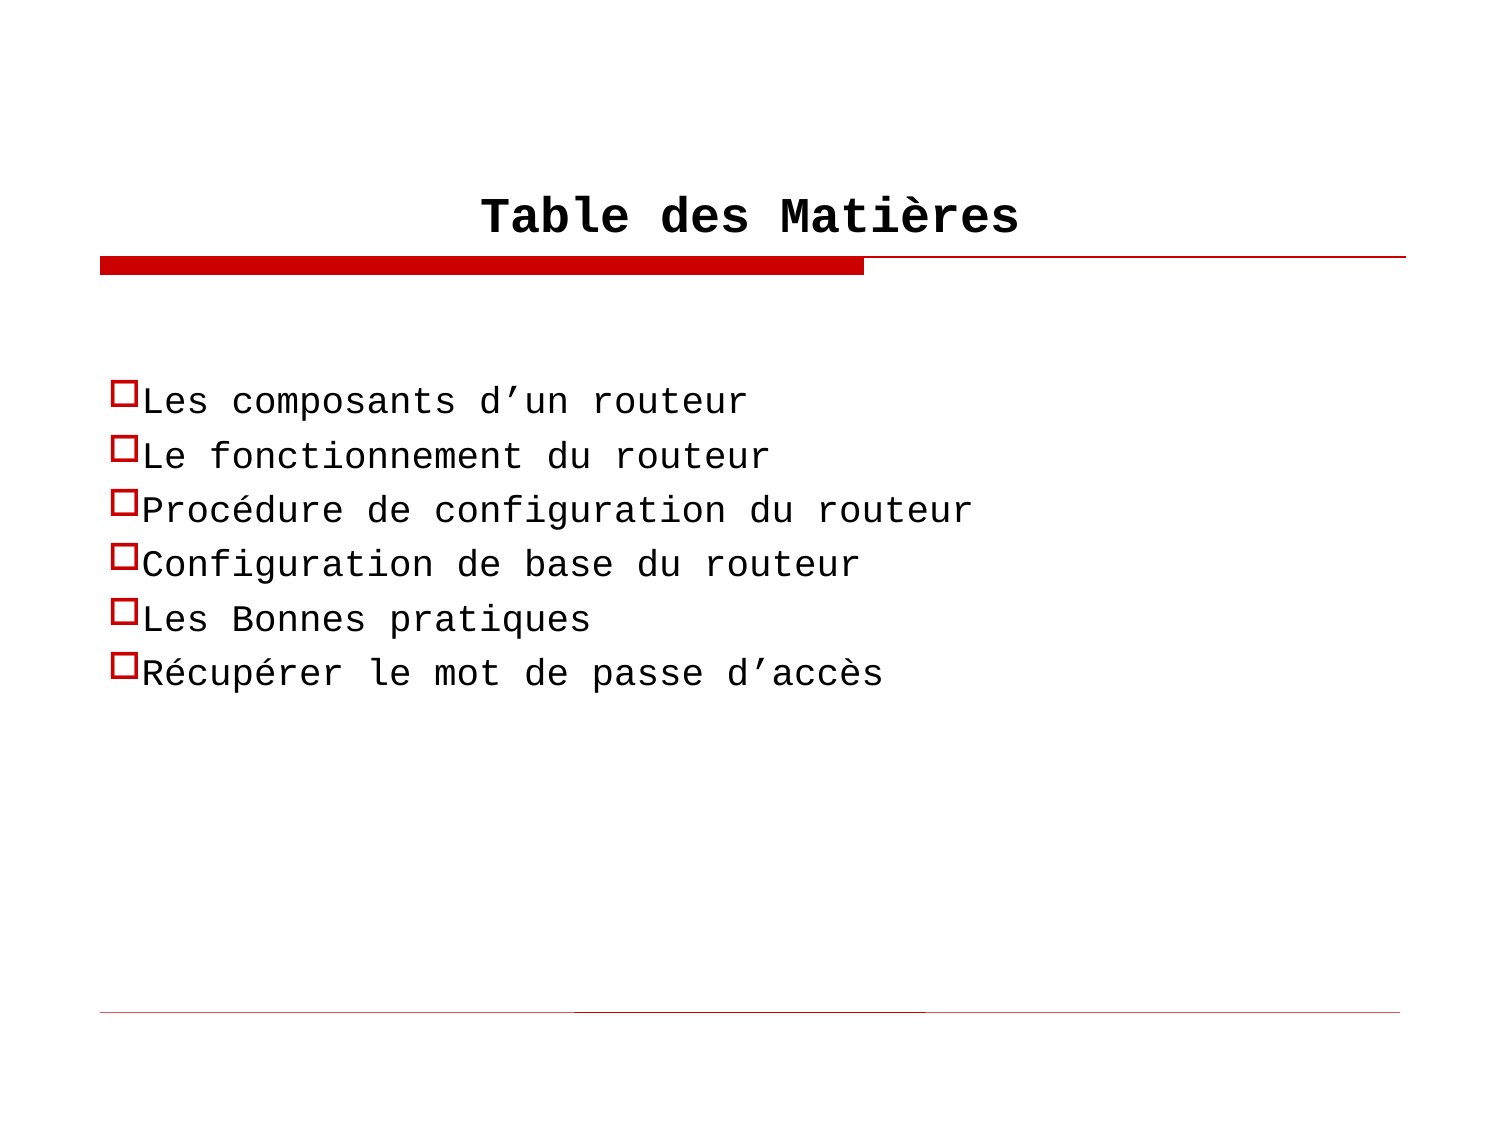

# Table des Matières
Les composants d’un routeur
Le fonctionnement du routeur
Procédure de configuration du routeur
Configuration de base du routeur
Les Bonnes pratiques
Récupérer le mot de passe d’accès